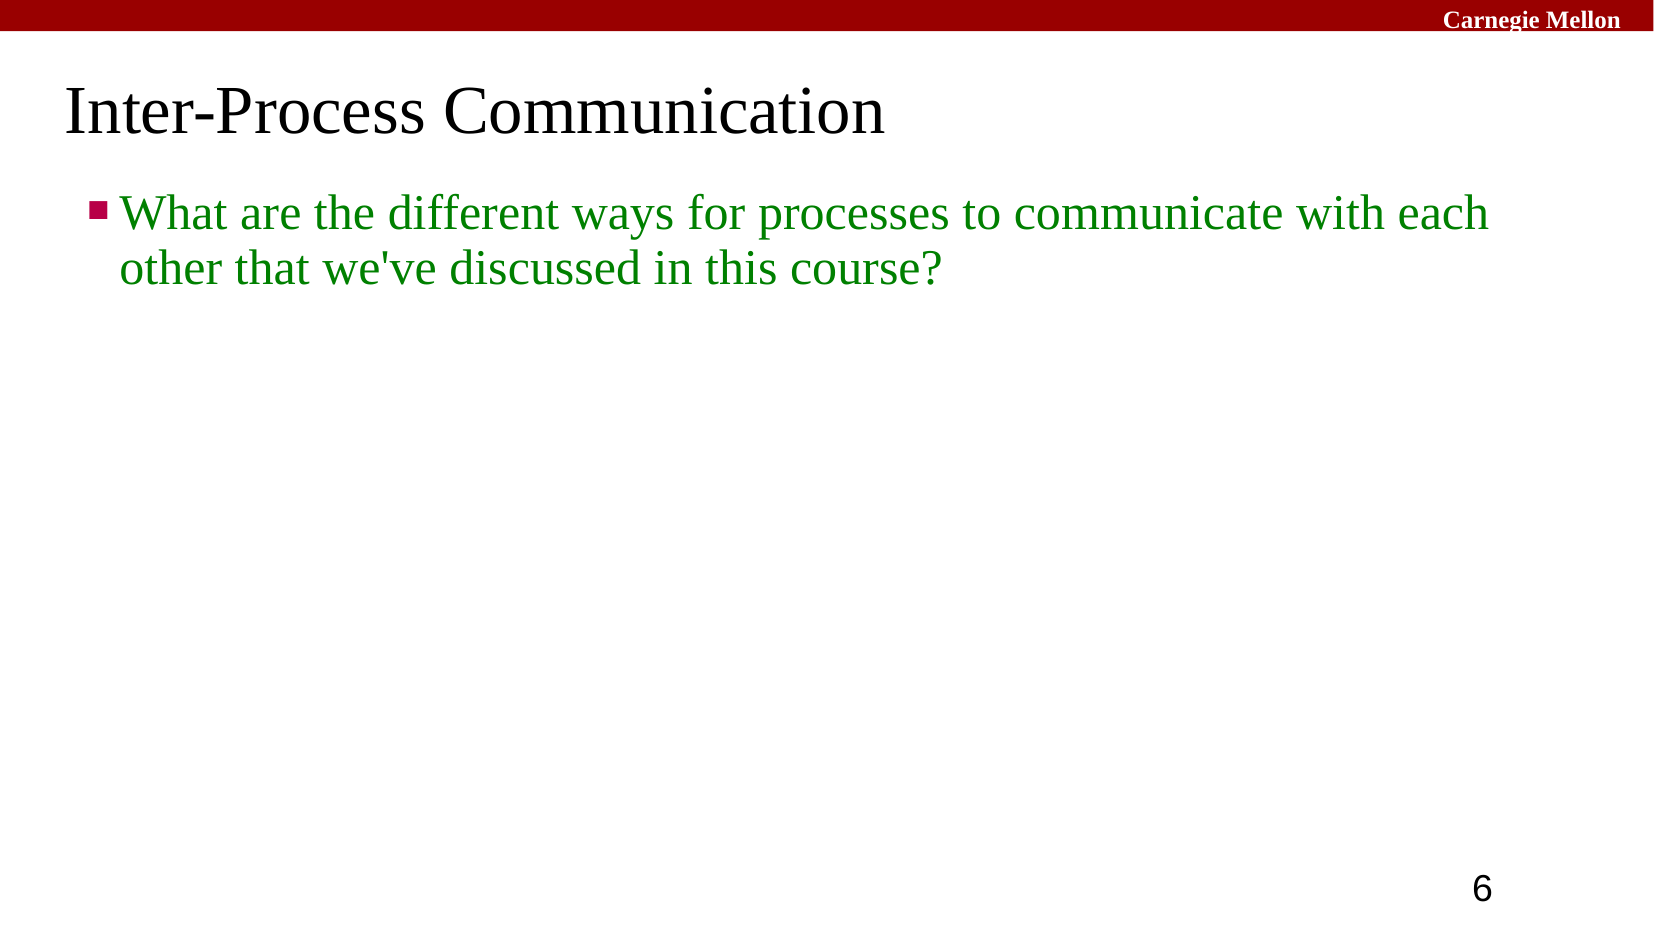

# Inter-Process Communication
What are the different ways for processes to communicate with each other that we've discussed in this course?